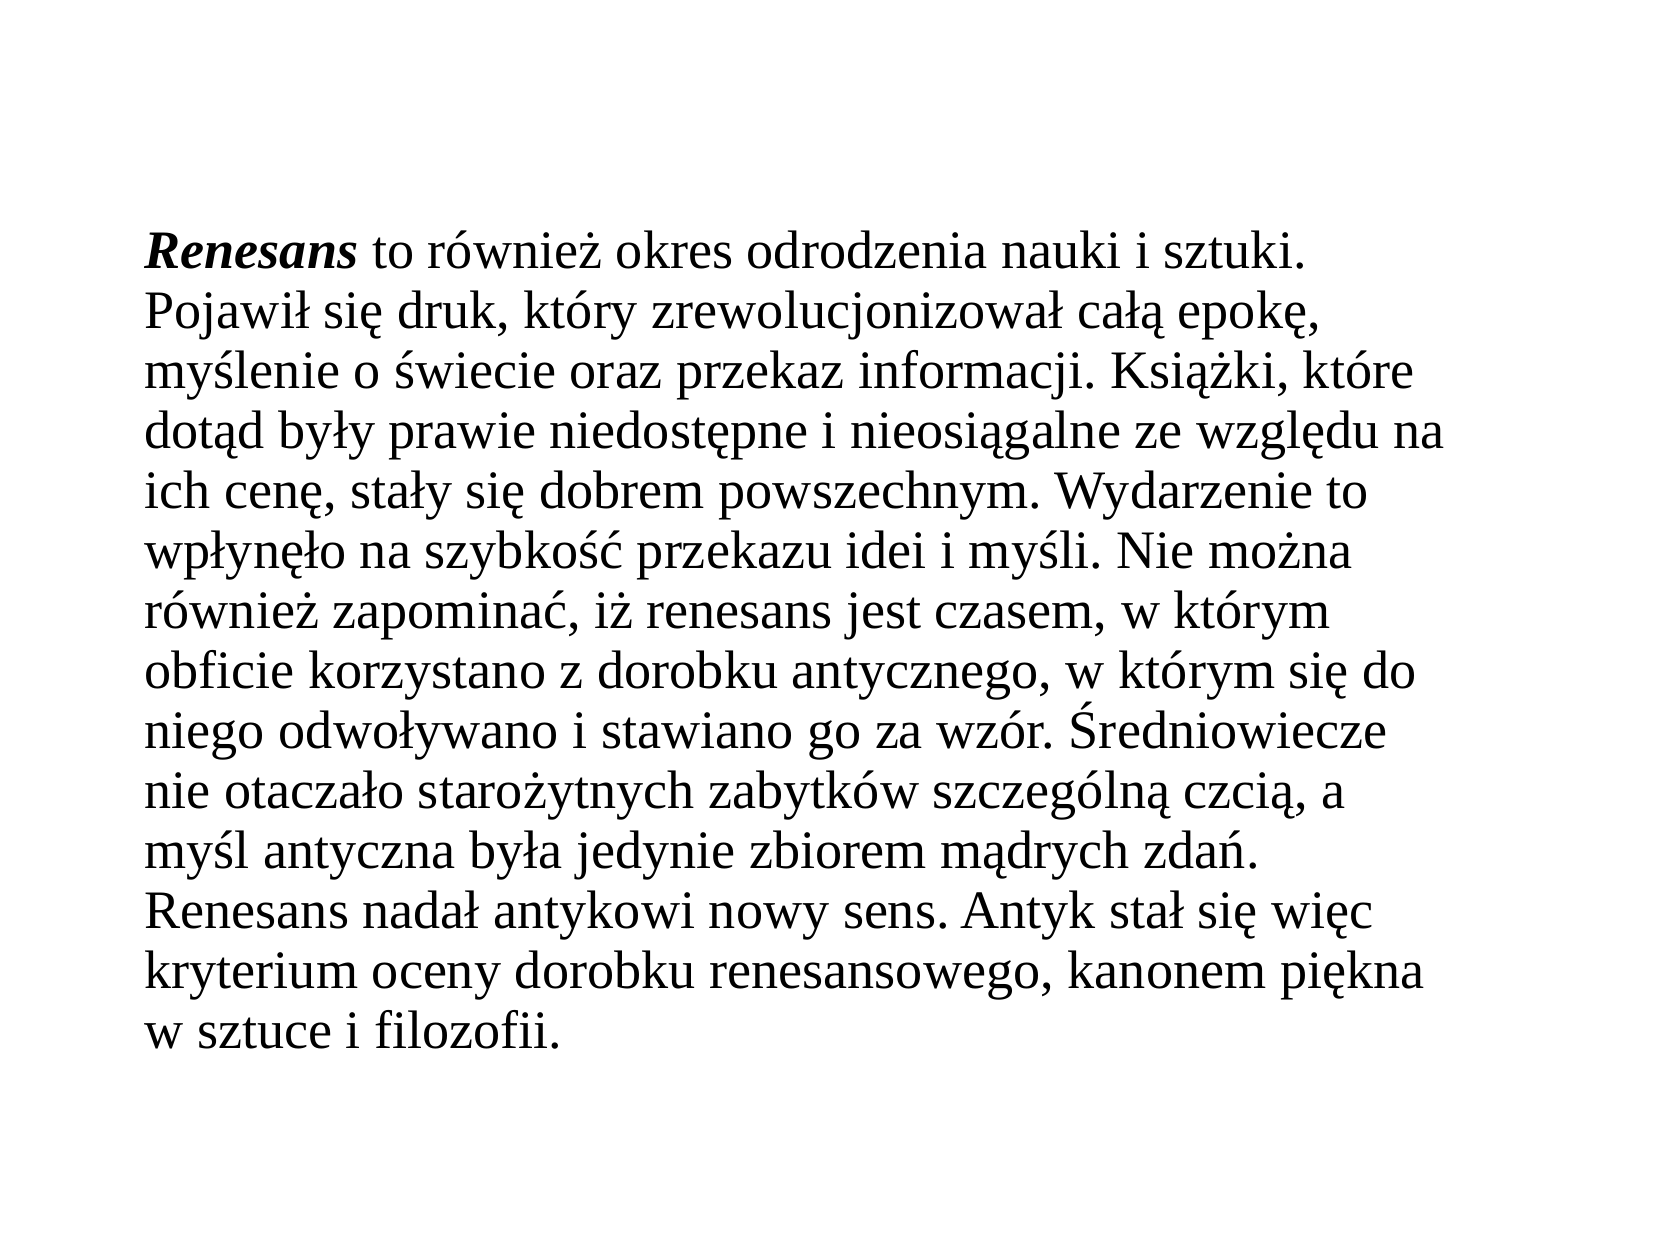

#
Renesans to również okres odrodzenia nauki i sztuki. Pojawił się druk, który zrewolucjonizował całą epokę, myślenie o świecie oraz przekaz informacji. Książki, które dotąd były prawie niedostępne i nieosiągalne ze względu na ich cenę, stały się dobrem powszechnym. Wydarzenie to wpłynęło na szybkość przekazu idei i myśli. Nie można również zapominać, iż renesans jest czasem, w którym obficie korzystano z dorobku antycznego, w którym się do niego odwoływano i stawiano go za wzór. Średniowiecze nie otaczało starożytnych zabytków szczególną czcią, a myśl antyczna była jedynie zbiorem mądrych zdań. Renesans nadał antykowi nowy sens. Antyk stał się więc kryterium oceny dorobku renesansowego, kanonem piękna w sztuce i filozofii.